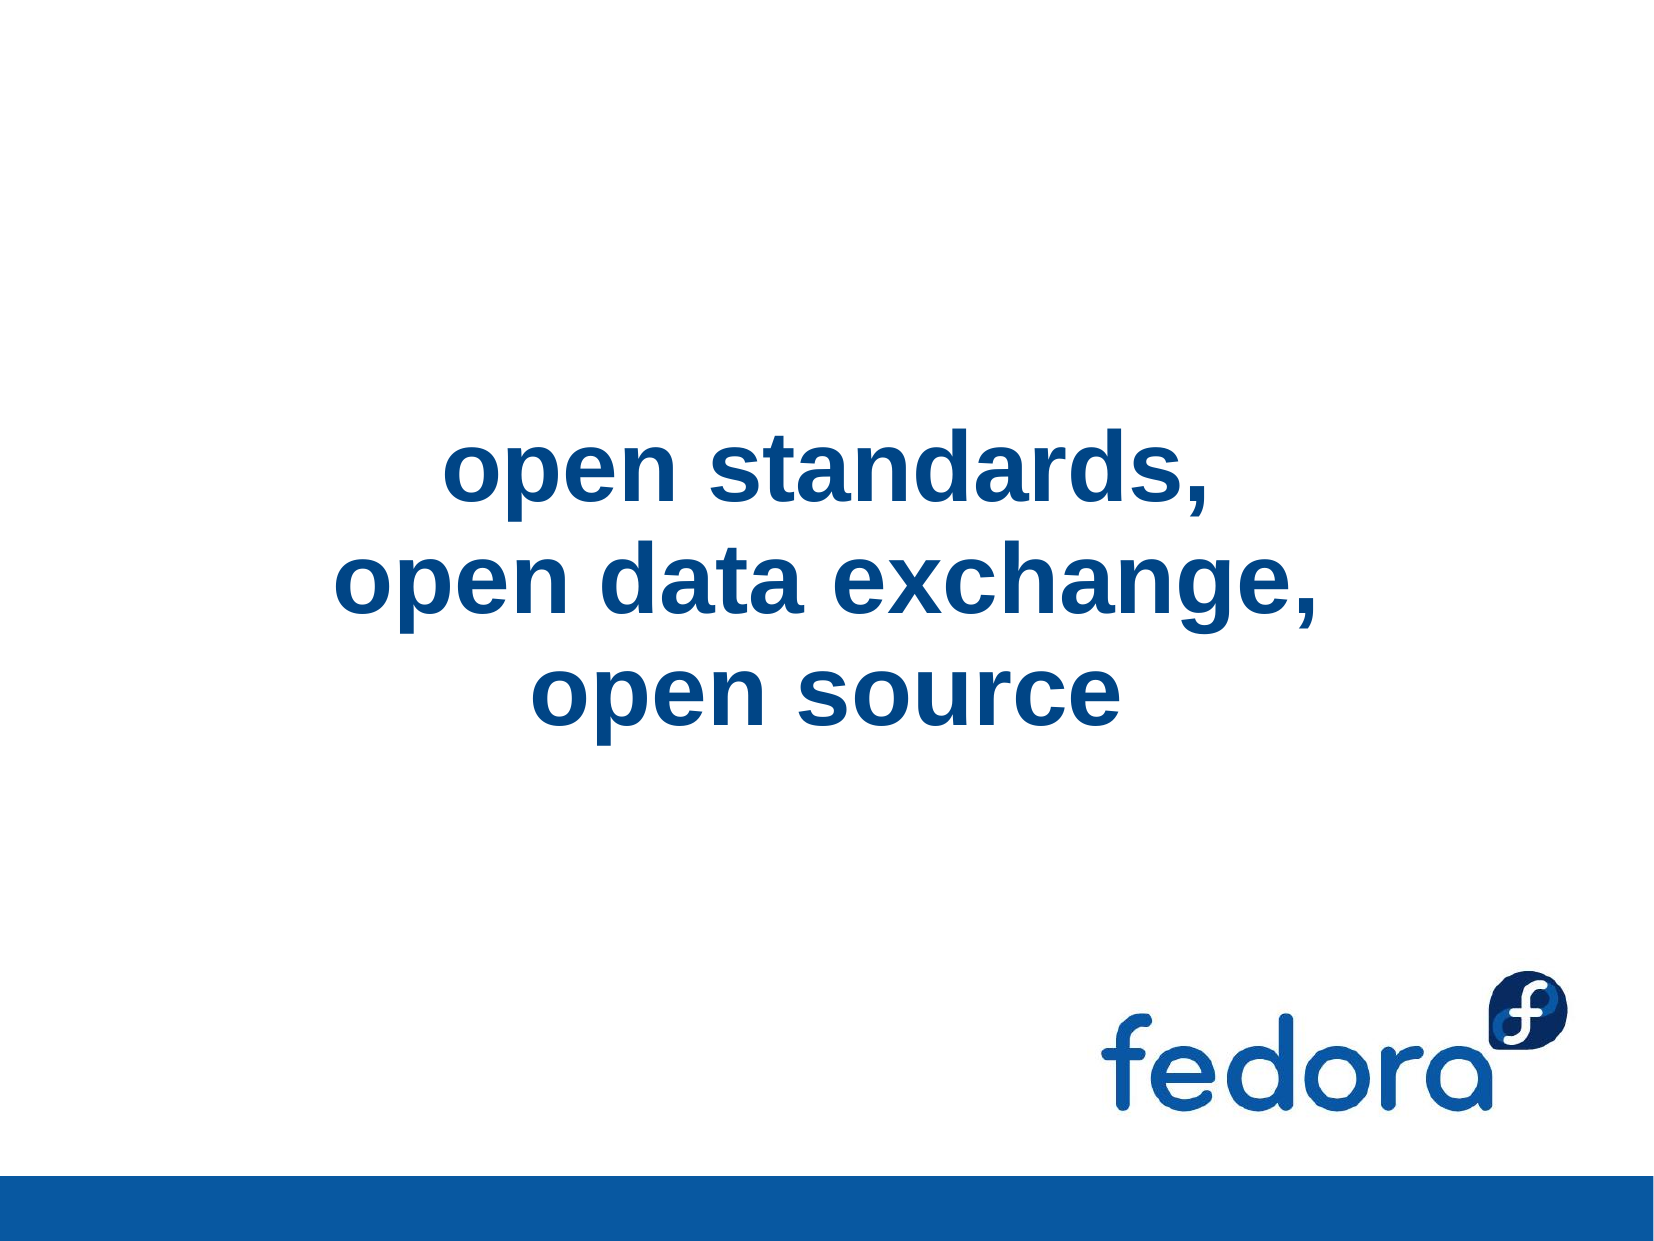

# open standards, open data exchange, open source